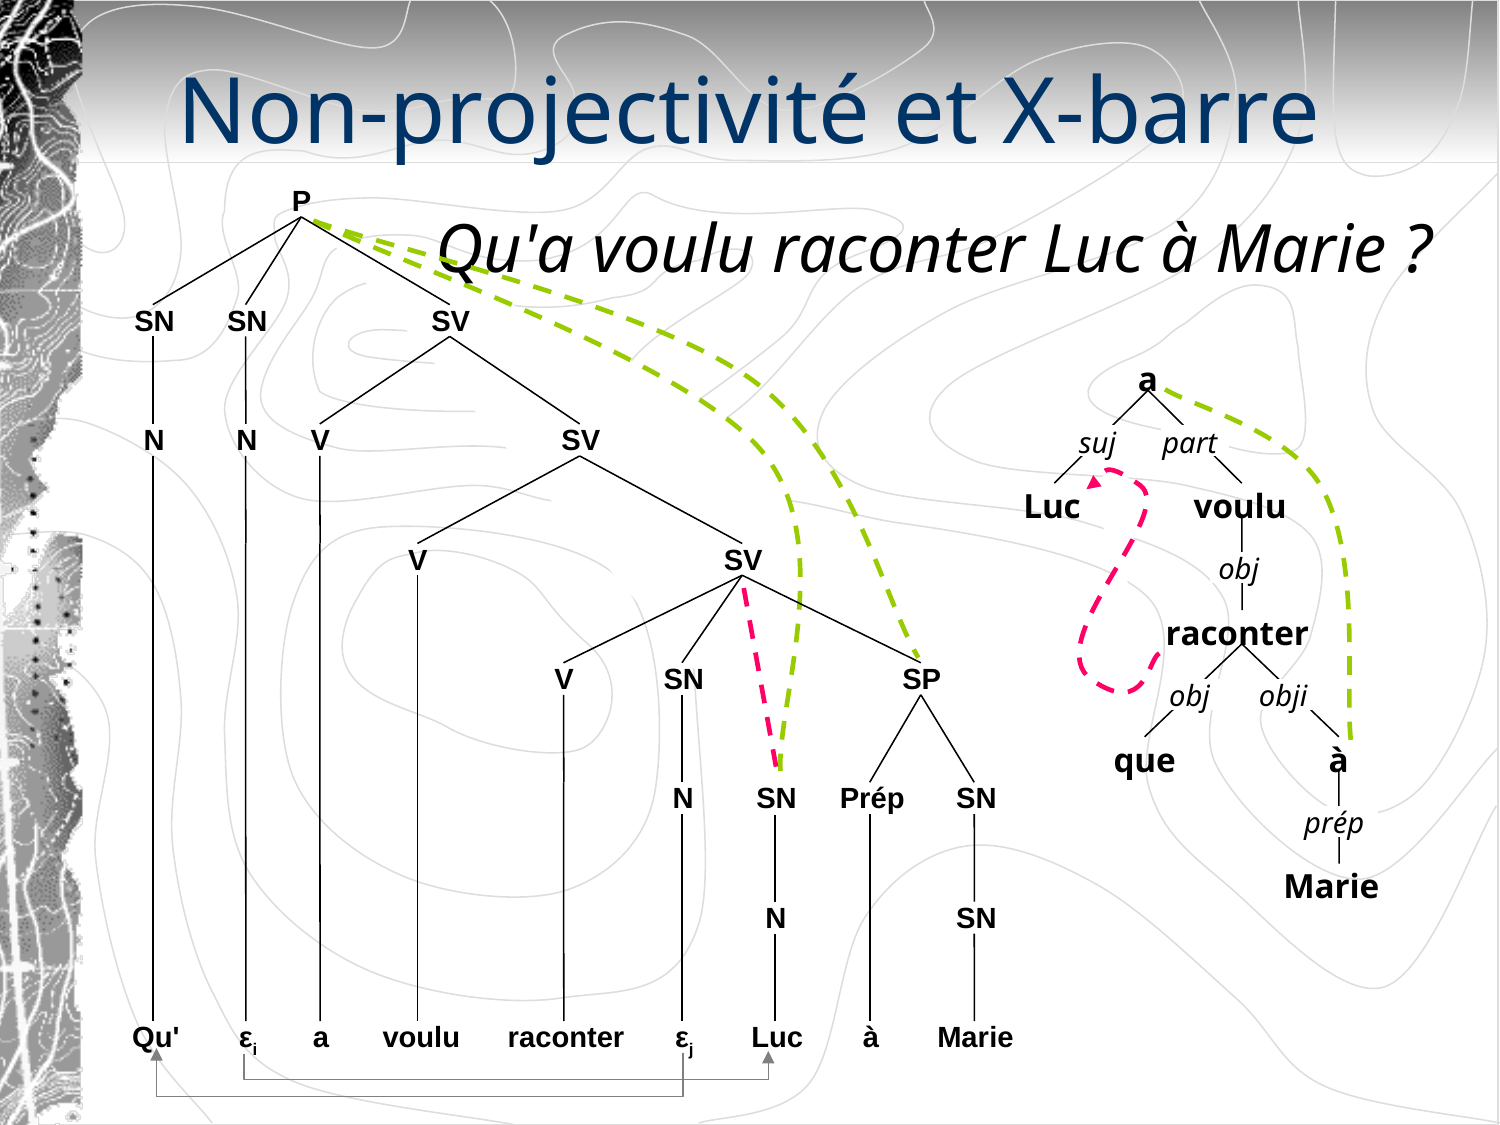

# Non-projectivité et X-barre
P
SN
SN
SV
N
N
V
SV
V
SV
V
SN
SP
N
Prép
SN
SN
SN
N
Qu'
εi
a
voulu
raconter
εj
Luc
à
Marie
Qu'a voulu raconter Luc à Marie ?
a
suj
part
Luc
voulu
 obj
raconter
obj
obji
que
à
prép
Marie